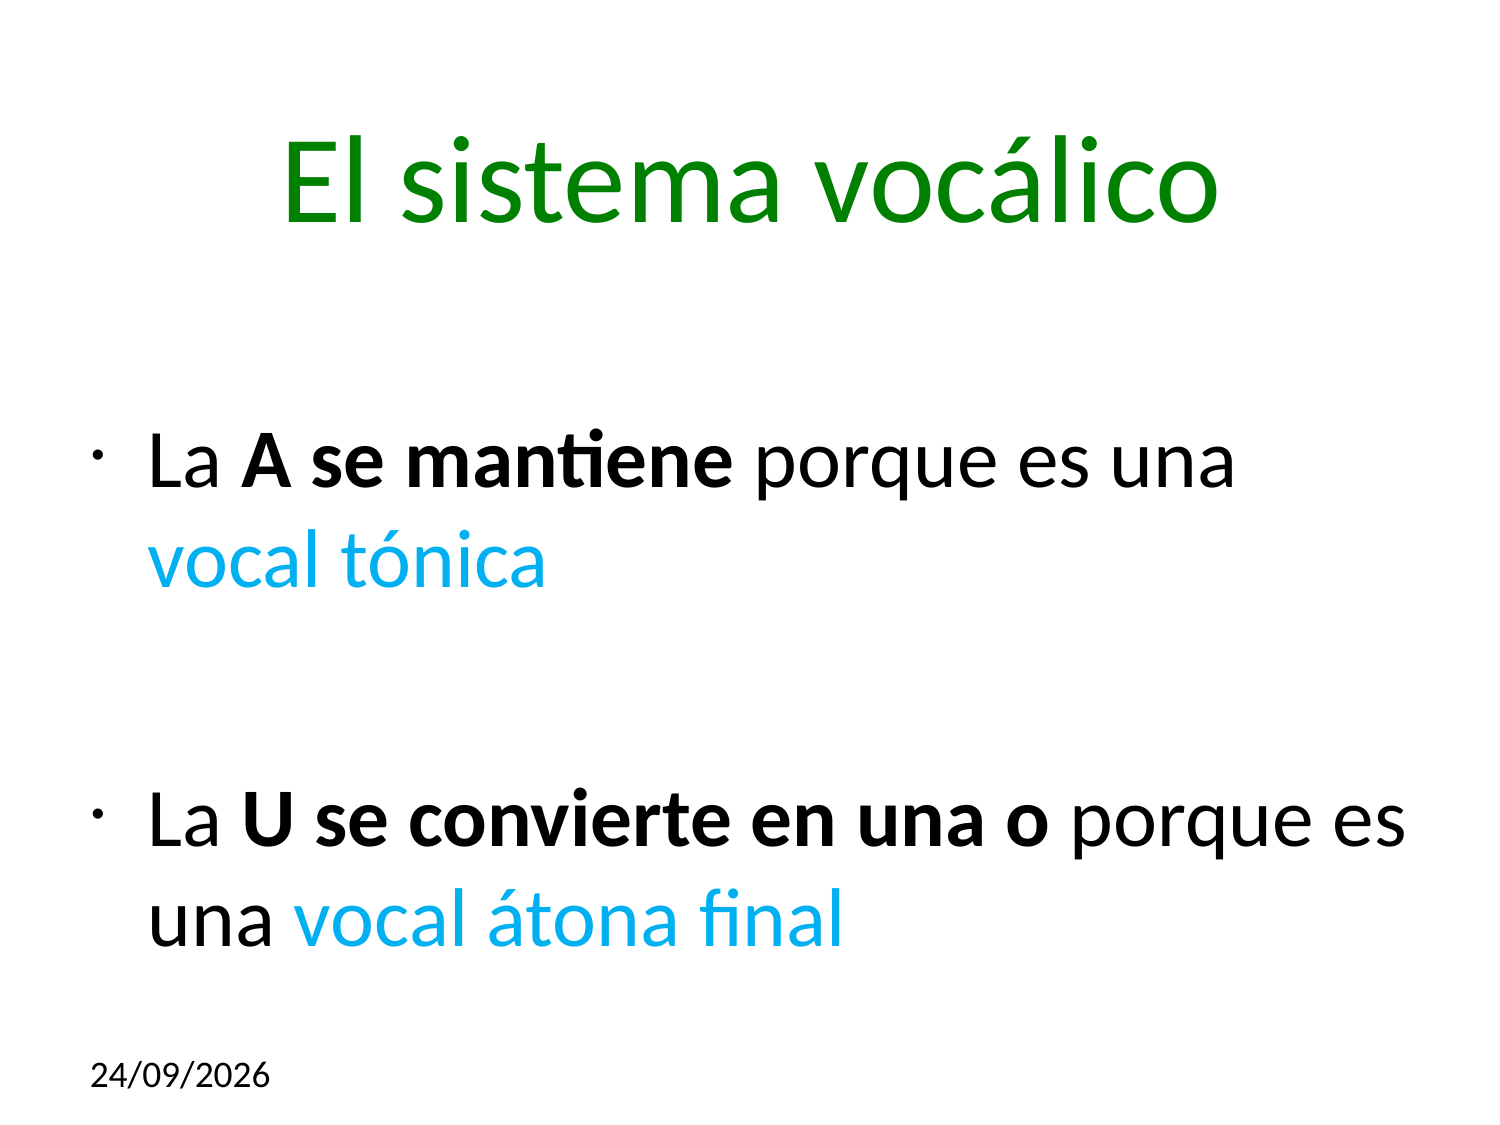

# El sistema vocálico
La A se mantiene porque es una vocal tónica
La U se convierte en una o porque es una vocal átona final
14 de avril de 2011